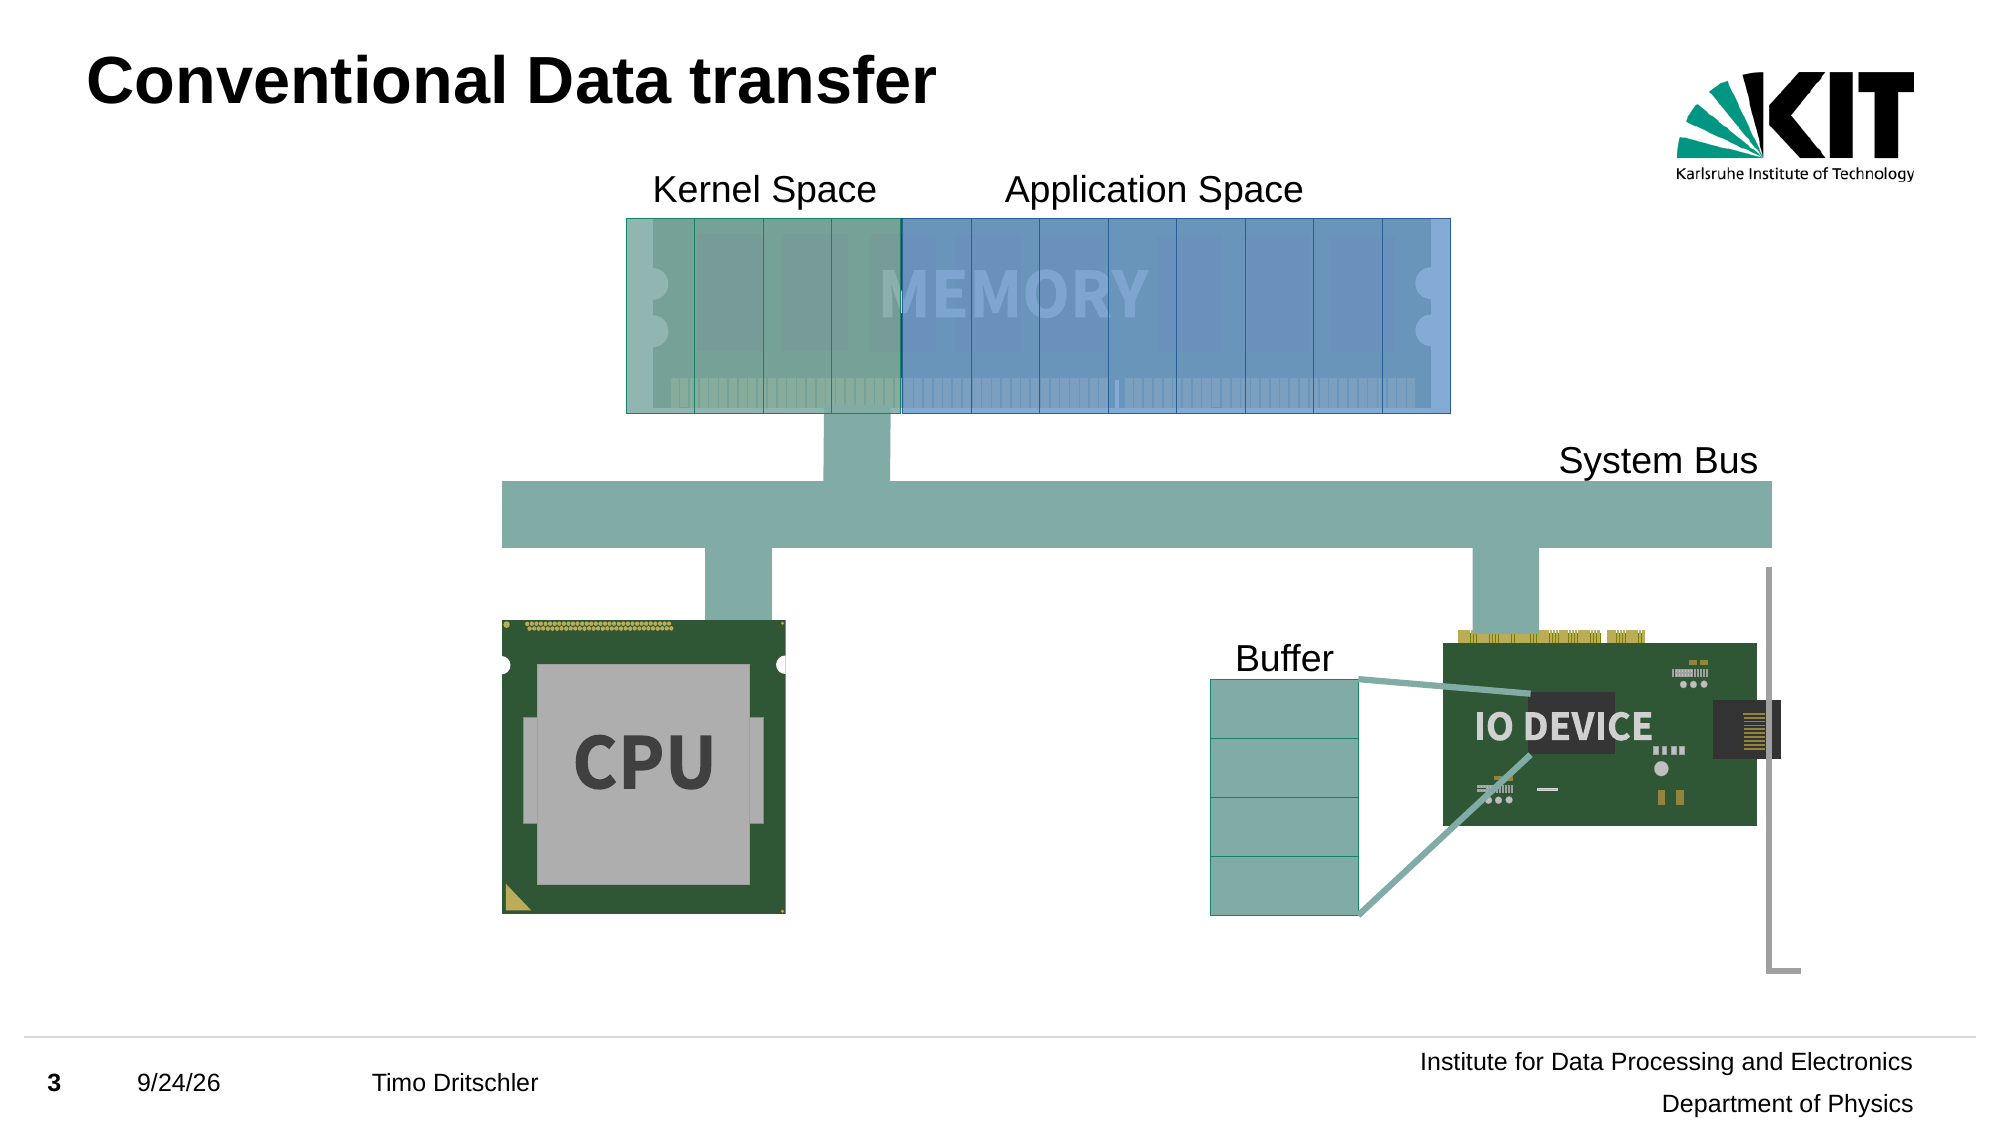

# Conventional Data transfer
Application Space
Kernel Space
System Bus
Buffer